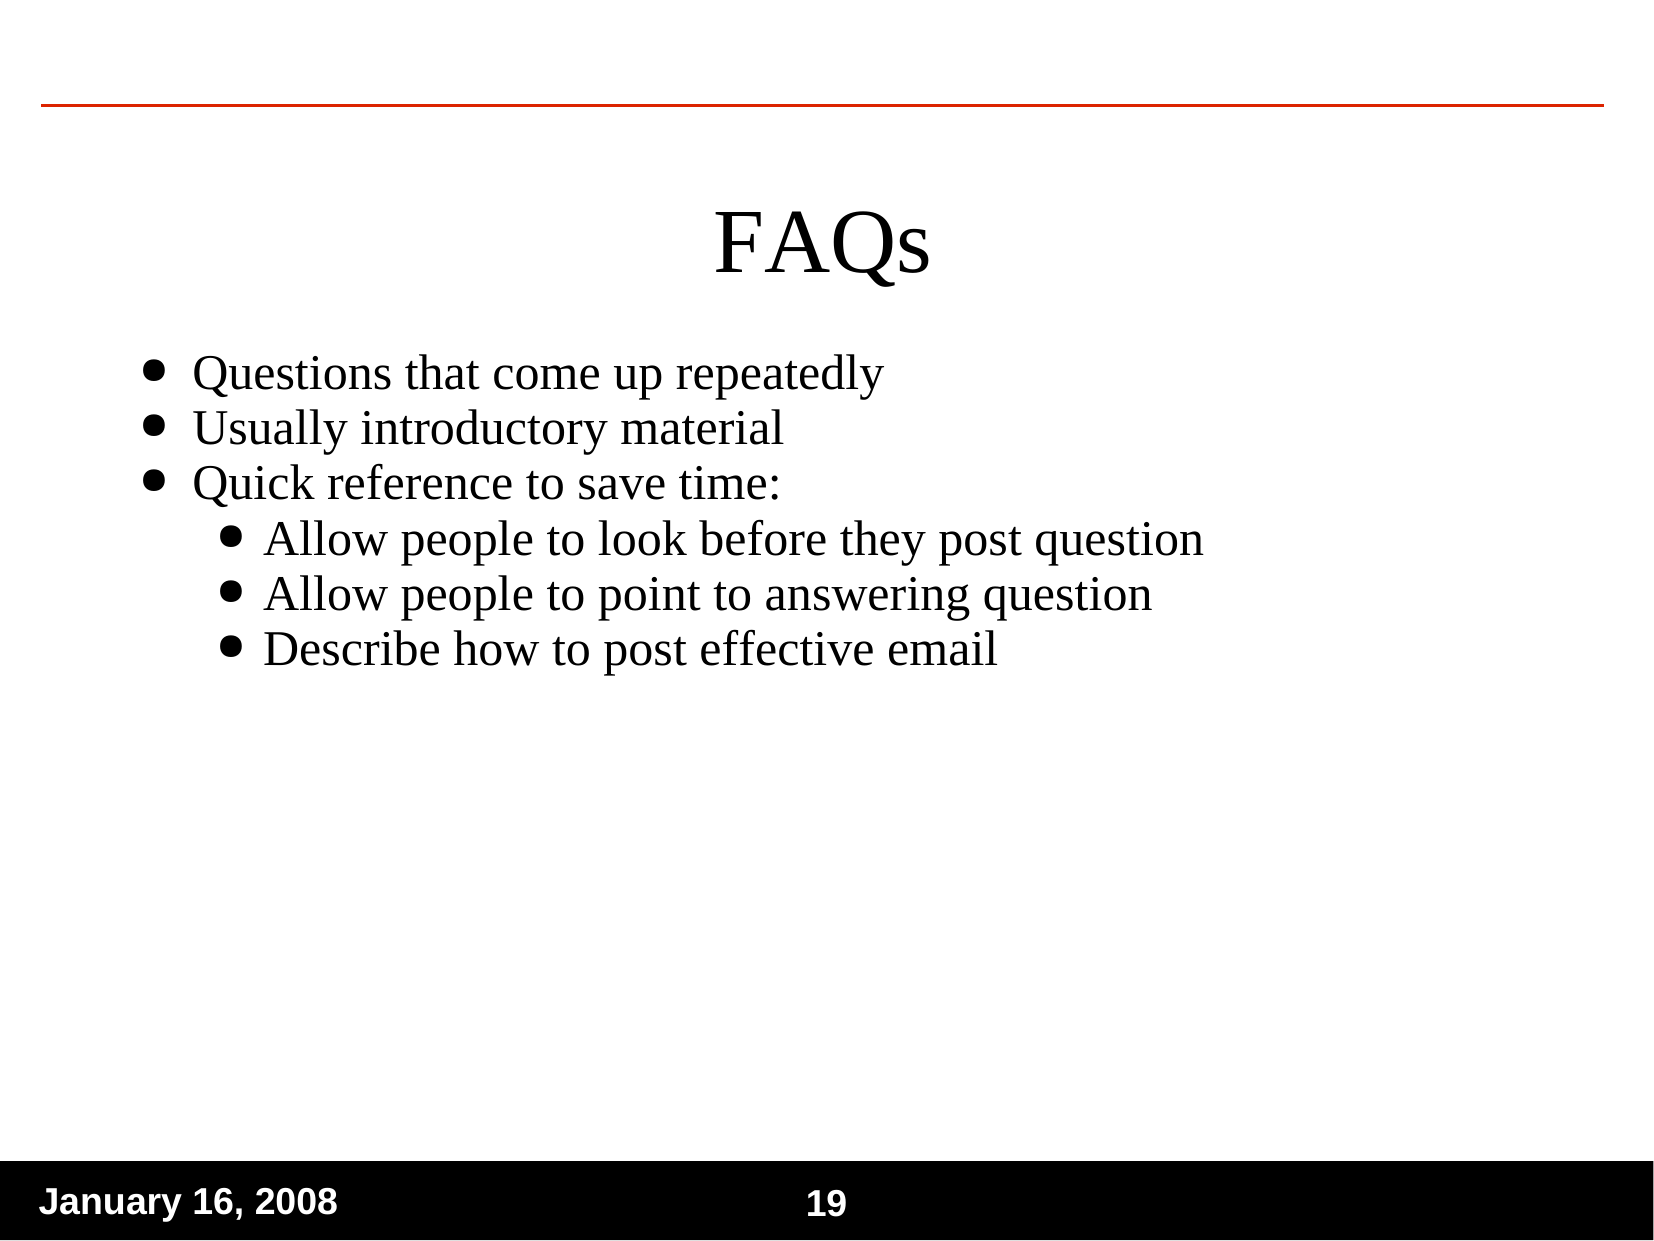

# FAQs
Questions that come up repeatedly
Usually introductory material
Quick reference to save time:
Allow people to look before they post question
Allow people to point to answering question
Describe how to post effective email